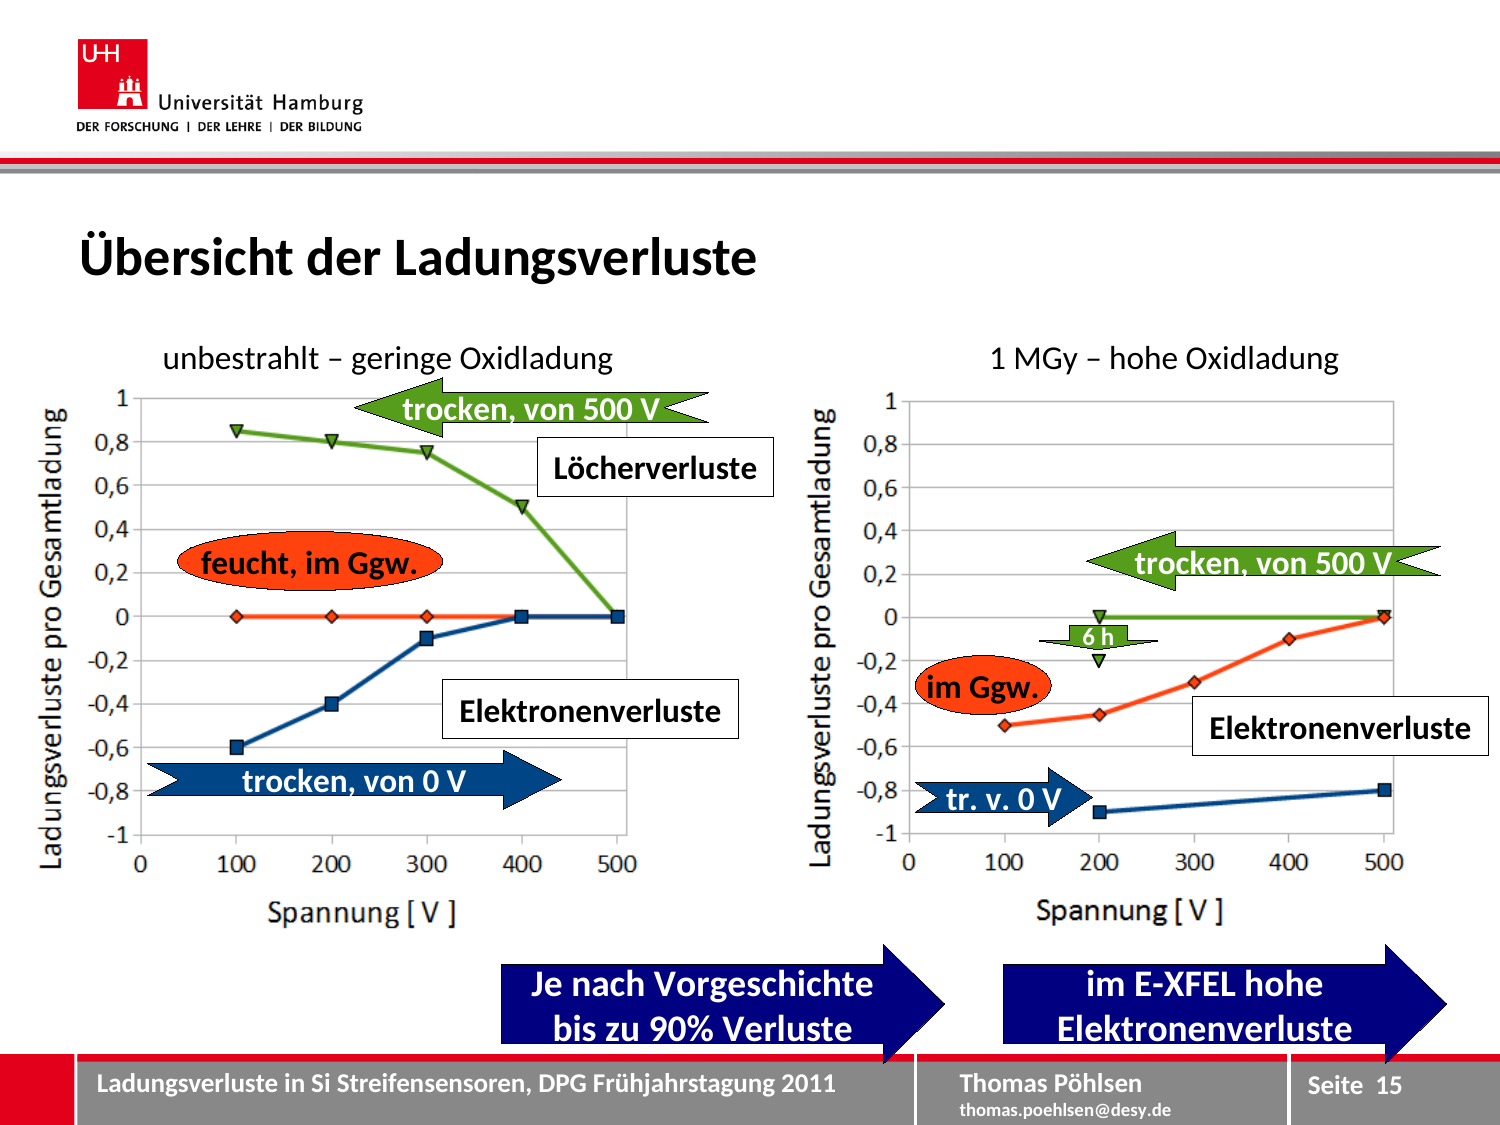

# Übersicht der Ladungsverluste
unbestrahlt – geringe Oxidladung
1 MGy – hohe Oxidladung
trocken, von 500 V
Löcherverluste
feucht, im Ggw.
trocken, von 500 V
6 h
im Ggw.
Elektronenverluste
Elektronenverluste
trocken, von 0 V
tr. v. 0 V
Je nach Vorgeschichte
bis zu 90% Verluste
im E-XFEL hohe
Elektronenverluste